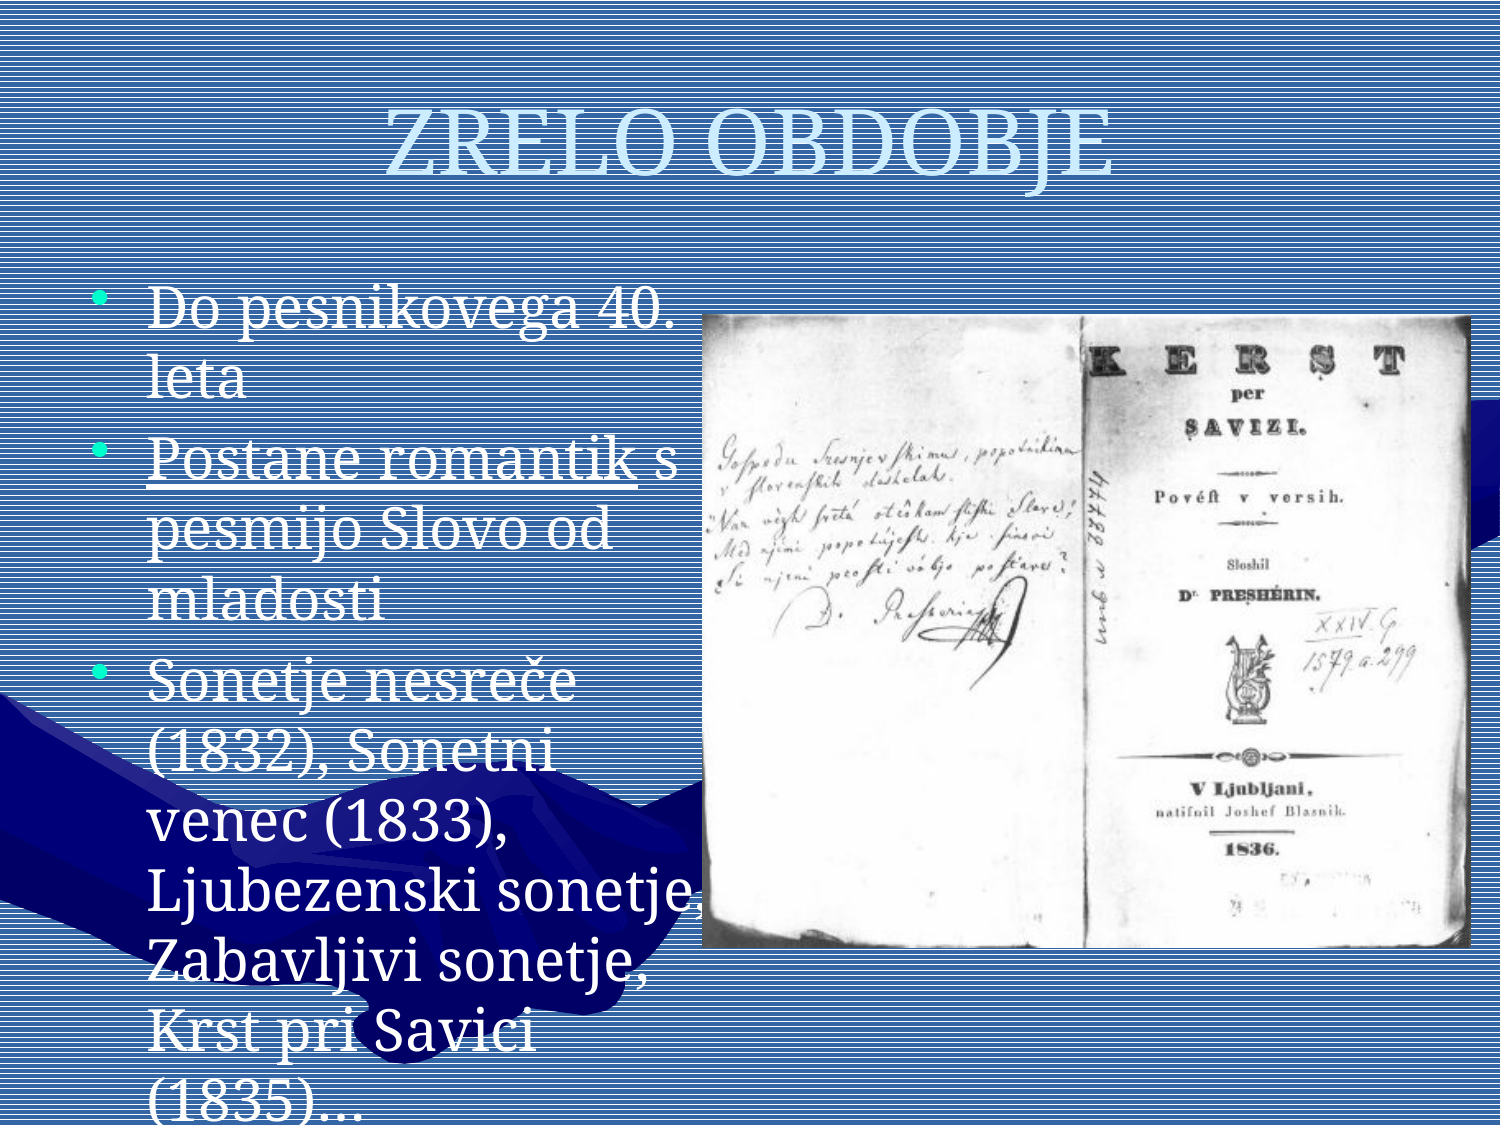

# ZRELO OBDOBJE
Do pesnikovega 40. leta
Postane romantik s pesmijo Slovo od mladosti
Sonetje nesreče (1832), Sonetni venec (1833), Ljubezenski sonetje, Zabavljivi sonetje, Krst pri Savici (1835)…